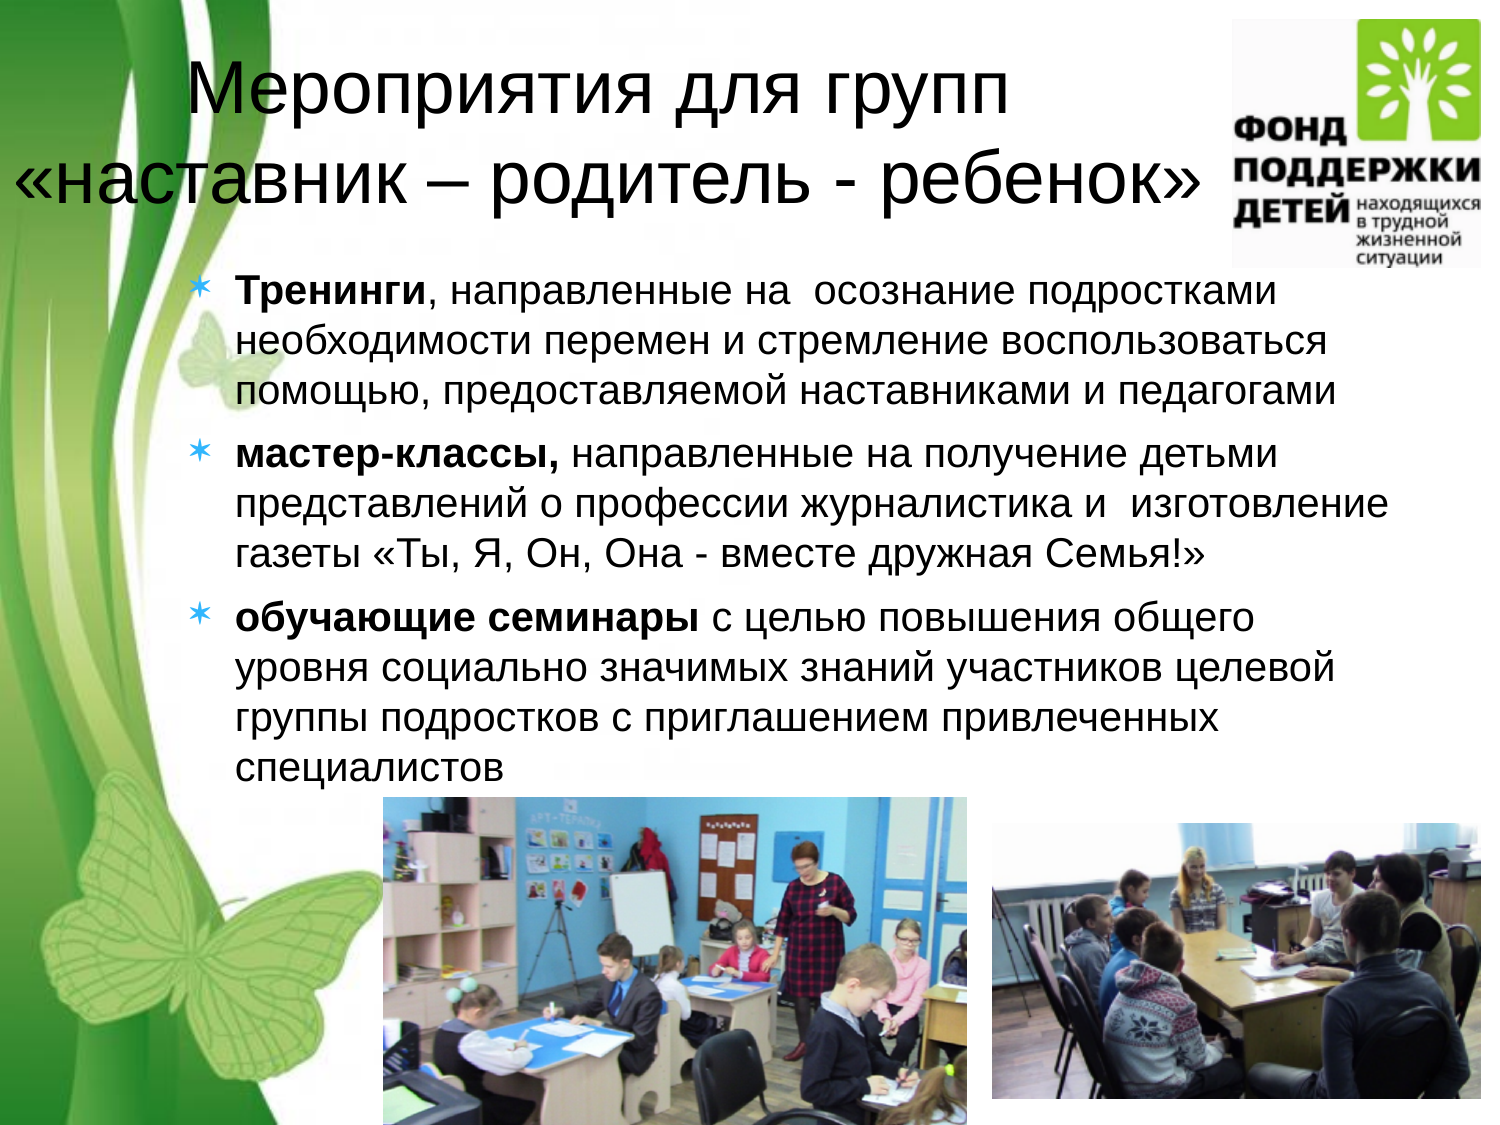

# Мероприятия для групп «наставник – родитель - ребенок»
Тренинги, направленные на осознание подростками необходимости перемен и стремление воспользоваться помощью, предоставляемой наставниками и педагогами
мастер-классы, направленные на получение детьми представлений о профессии журналистика и изготовление газеты «Ты, Я, Он, Она - вместе дружная Семья!»
обучающие семинары с целью повышения общего уровня социально значимых знаний участников целевой группы подростков с приглашением привлеченных специалистов